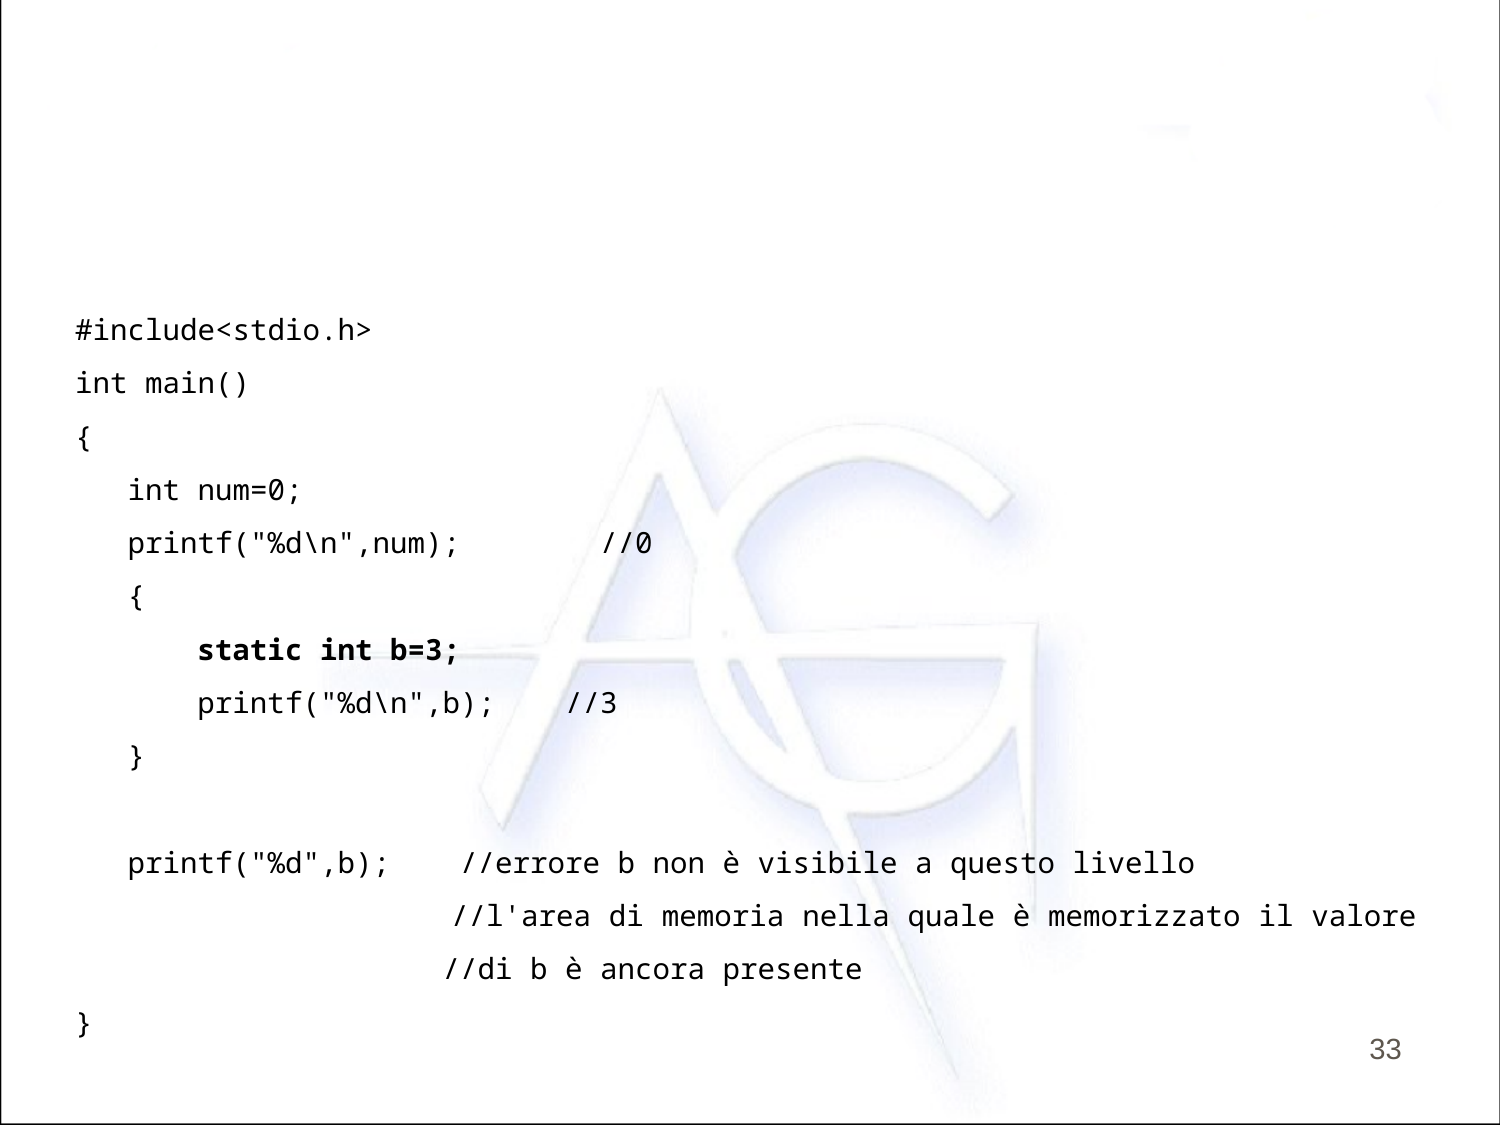

#
#include<stdio.h>
int main()
{
 int num=0;
 printf("%d\n",num); //0
 {
 static int b=3;
 printf("%d\n",b); //3
 }
 printf("%d",b); //errore b non è visibile a questo livello
 //l'area di memoria nella quale è memorizzato il valore
 //di b è ancora presente
}
33